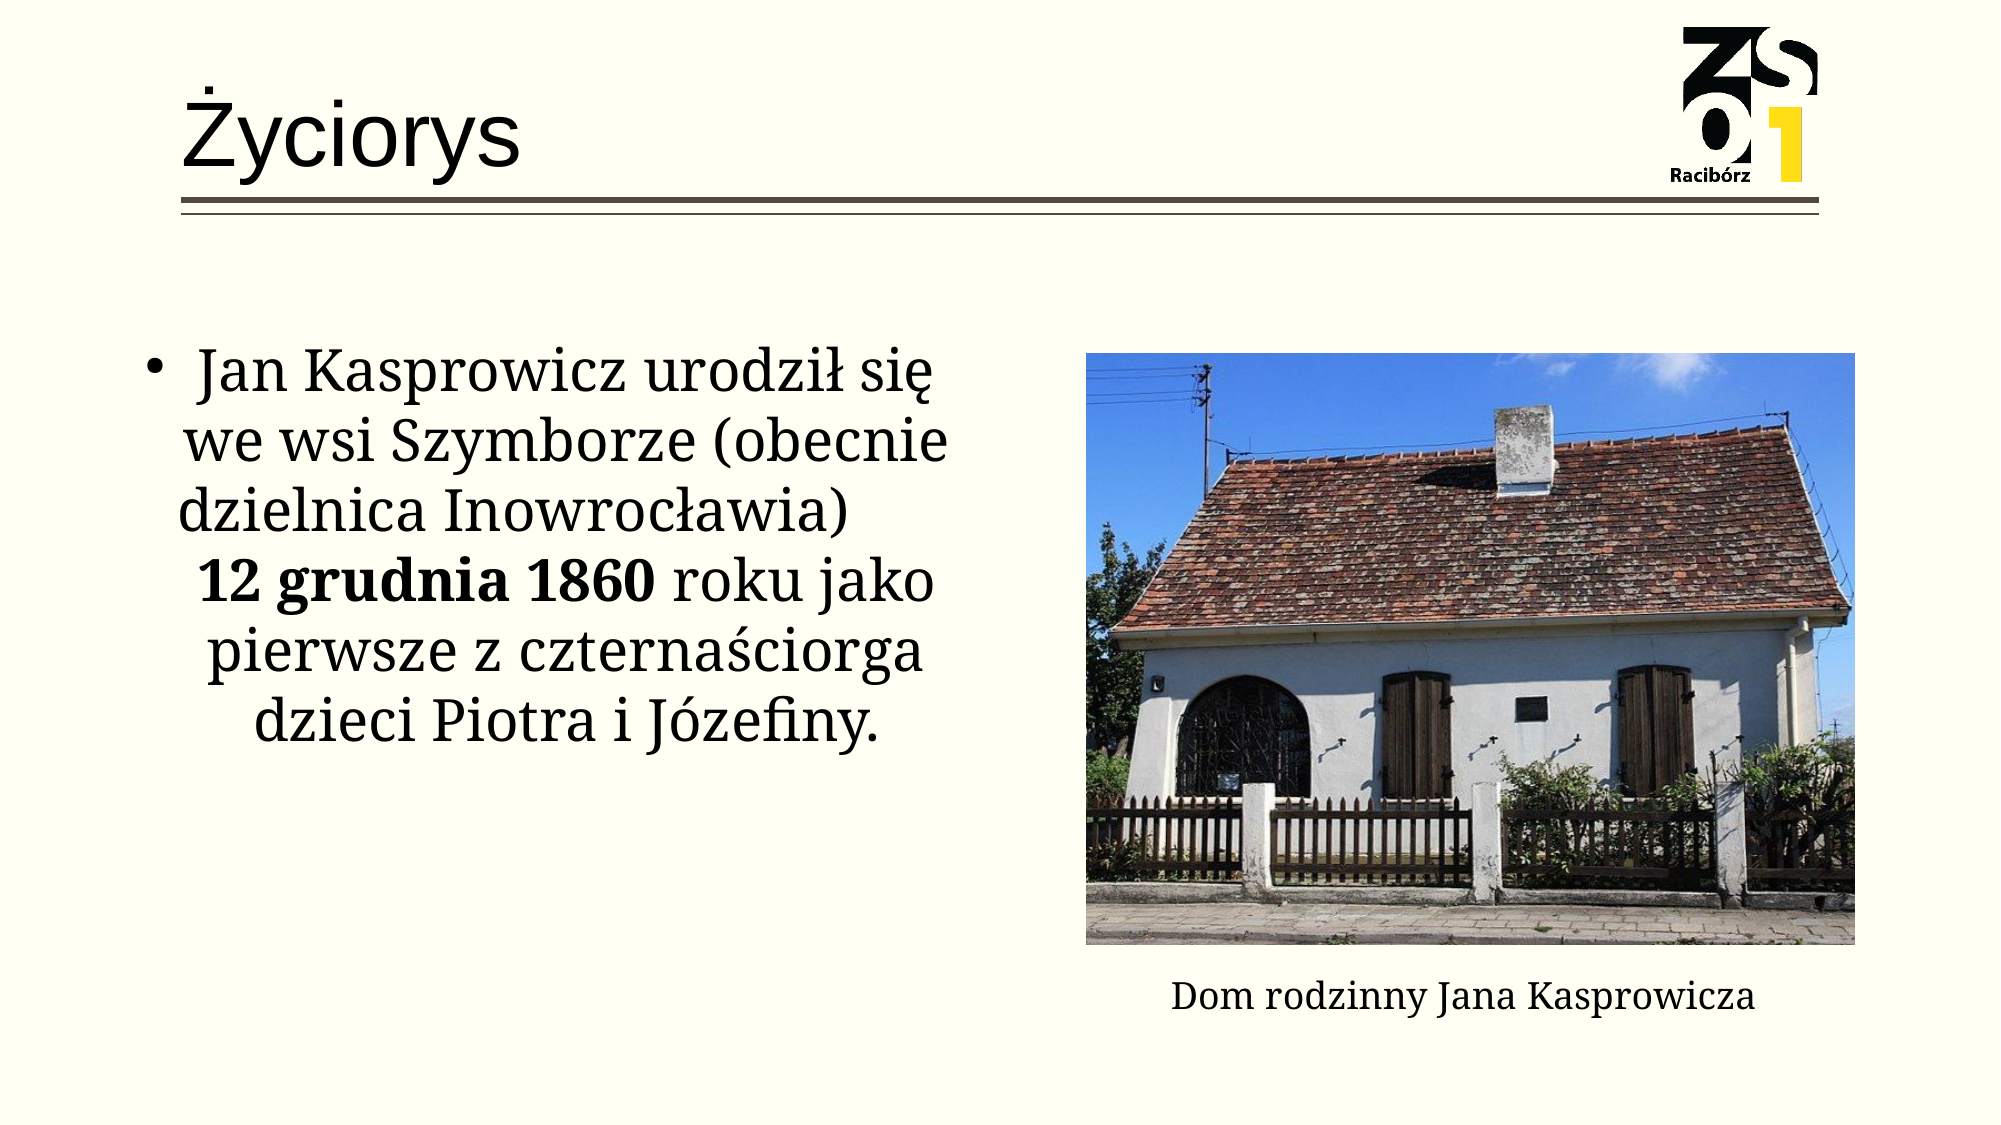

# Życiorys
Jan Kasprowicz urodził się we wsi Szymborze (obecnie dzielnica Inowrocławia) 12 grudnia 1860 roku jako pierwsze z czternaściorga dzieci Piotra i Józefiny.
Dom rodzinny Jana Kasprowicza